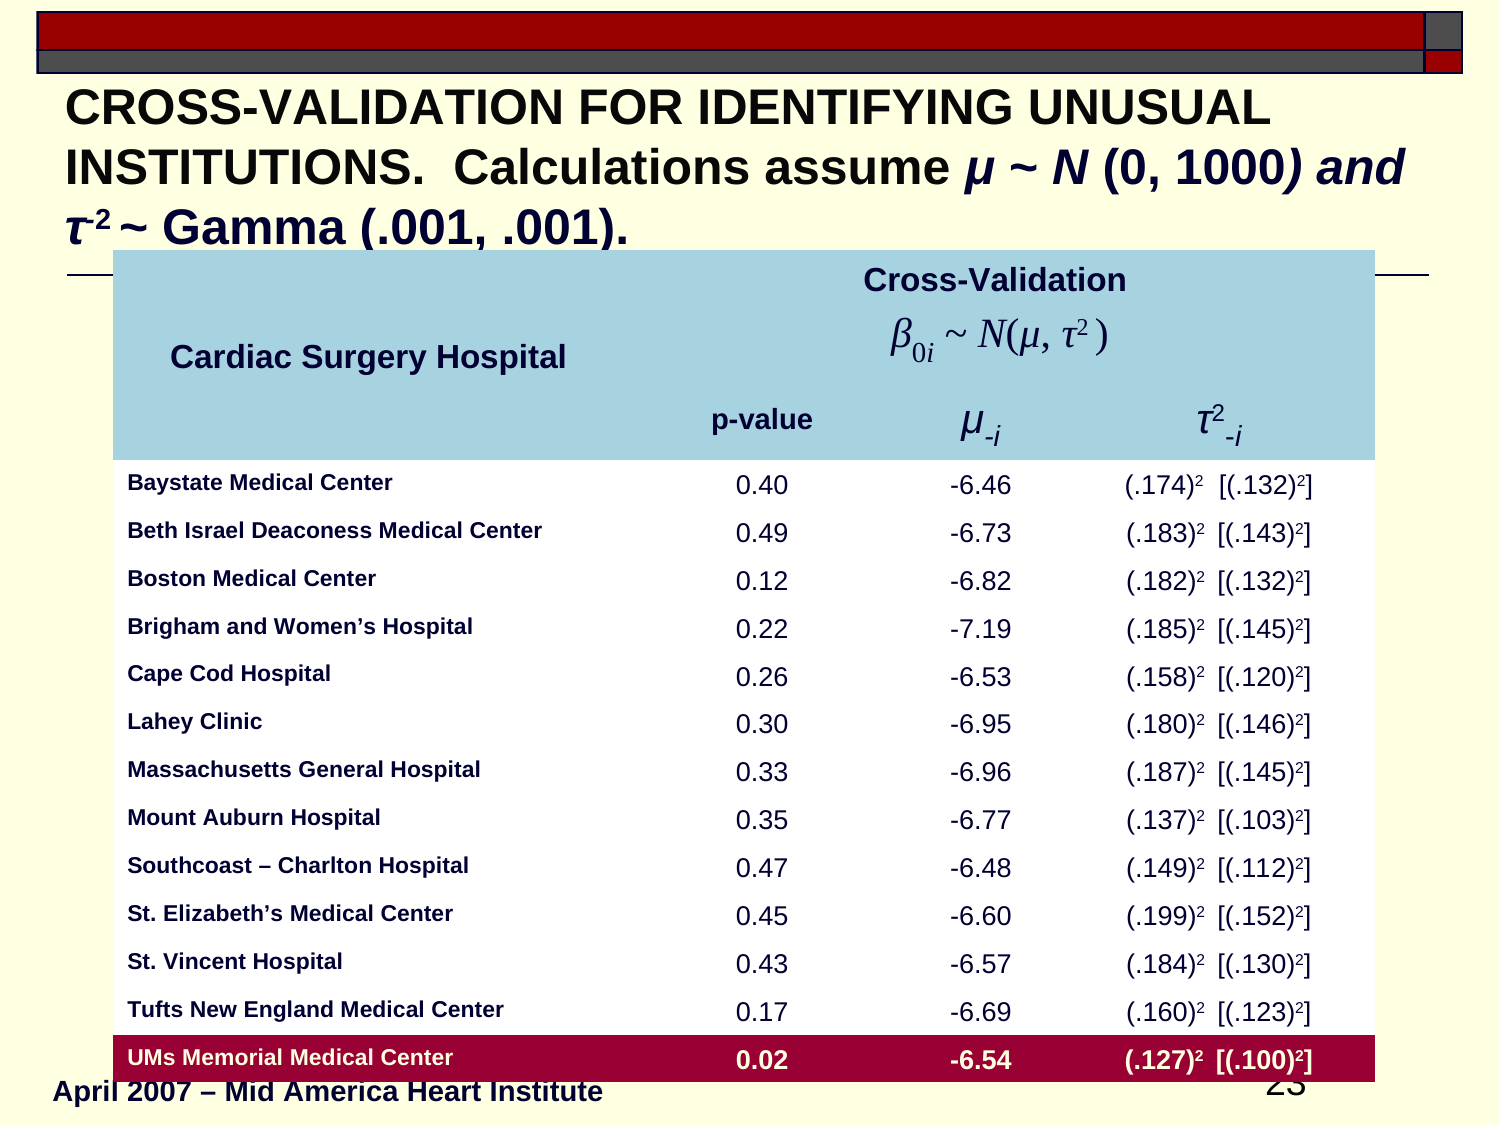

# CROSS-VALIDATION FOR IDENTIFYING UNUSUAL INSTITUTIONS. Calculations assume μ ~ N (0, 1000) and τ-2 ~ Gamma (.001, .001).
| Cardiac Surgery Hospital | Cross-Validation β0i ~ N(μ, τ2 ) | | |
| --- | --- | --- | --- |
| | p-value | μ-i | τ2-i |
| Baystate Medical Center | 0.40 | -6.46 | (.174)2 [(.132)2] |
| Beth Israel Deaconess Medical Center | 0.49 | -6.73 | (.183)2 [(.143)2] |
| Boston Medical Center | 0.12 | -6.82 | (.182)2 [(.132)2] |
| Brigham and Women’s Hospital | 0.22 | -7.19 | (.185)2 [(.145)2] |
| Cape Cod Hospital | 0.26 | -6.53 | (.158)2 [(.120)2] |
| Lahey Clinic | 0.30 | -6.95 | (.180)2 [(.146)2] |
| Massachusetts General Hospital | 0.33 | -6.96 | (.187)2 [(.145)2] |
| Mount Auburn Hospital | 0.35 | -6.77 | (.137)2 [(.103)2] |
| Southcoast – Charlton Hospital | 0.47 | -6.48 | (.149)2 [(.112)2] |
| St. Elizabeth’s Medical Center | 0.45 | -6.60 | (.199)2 [(.152)2] |
| St. Vincent Hospital | 0.43 | -6.57 | (.184)2 [(.130)2] |
| Tufts New England Medical Center | 0.17 | -6.69 | (.160)2 [(.123)2] |
| UMs Memorial Medical Center | 0.02 | -6.54 | (.127)2 [(.100)2] |
23